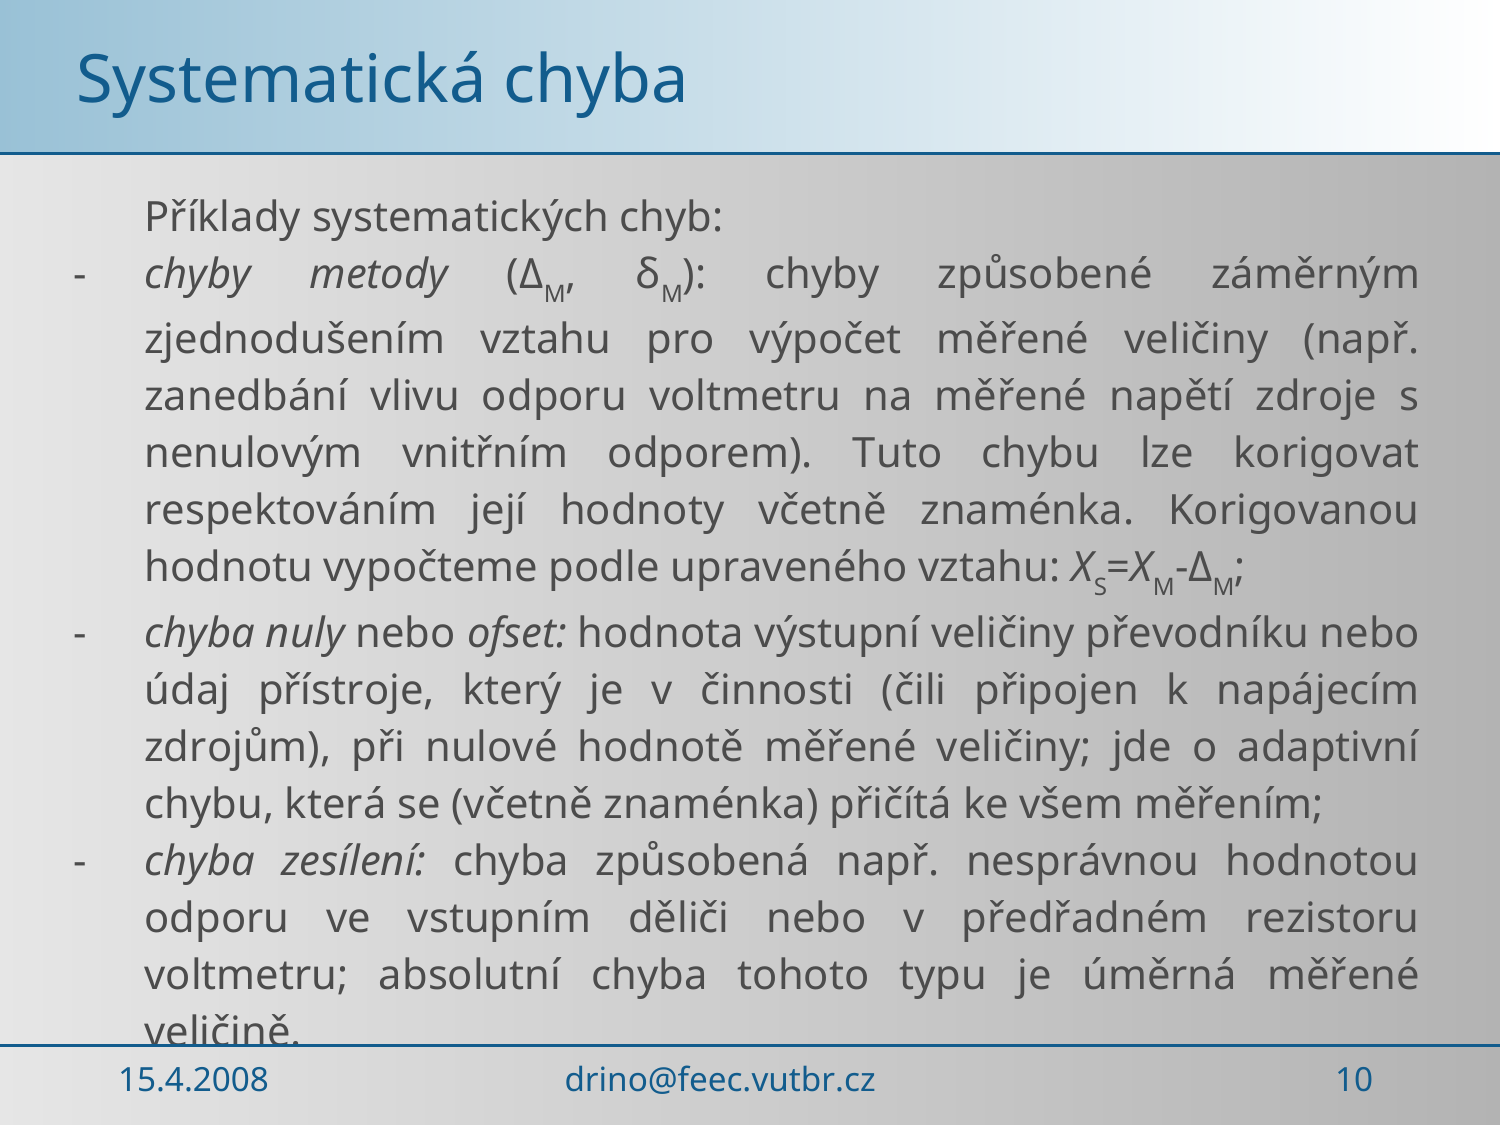

# Systematická chyba
Příklady systematických chyb:
-	chyby metody (ΔM, δM): chyby způsobené záměrným zjednodušením vztahu pro výpočet měřené veličiny (např. zanedbání vlivu odporu voltmetru na měřené napětí zdroje s nenulovým vnitřním odporem). Tuto chybu lze korigovat respektováním její hodnoty včetně znaménka. Korigovanou hodnotu vypočteme podle upraveného vztahu: XS=XM-ΔM;
-	chyba nuly nebo ofset: hodnota výstupní veličiny převodníku nebo údaj přístroje, který je v činnosti (čili připojen k napájecím zdrojům), při nulové hodnotě měřené veličiny; jde o adaptivní chybu, která se (včetně znaménka) přičítá ke všem měřením;
-	chyba zesílení: chyba způsobená např. nesprávnou hodnotou odporu ve vstupním děliči nebo v předřadném rezistoru voltmetru; absolutní chyba tohoto typu je úměrná měřené veličině.
15.4.2008
drino@feec.vutbr.cz